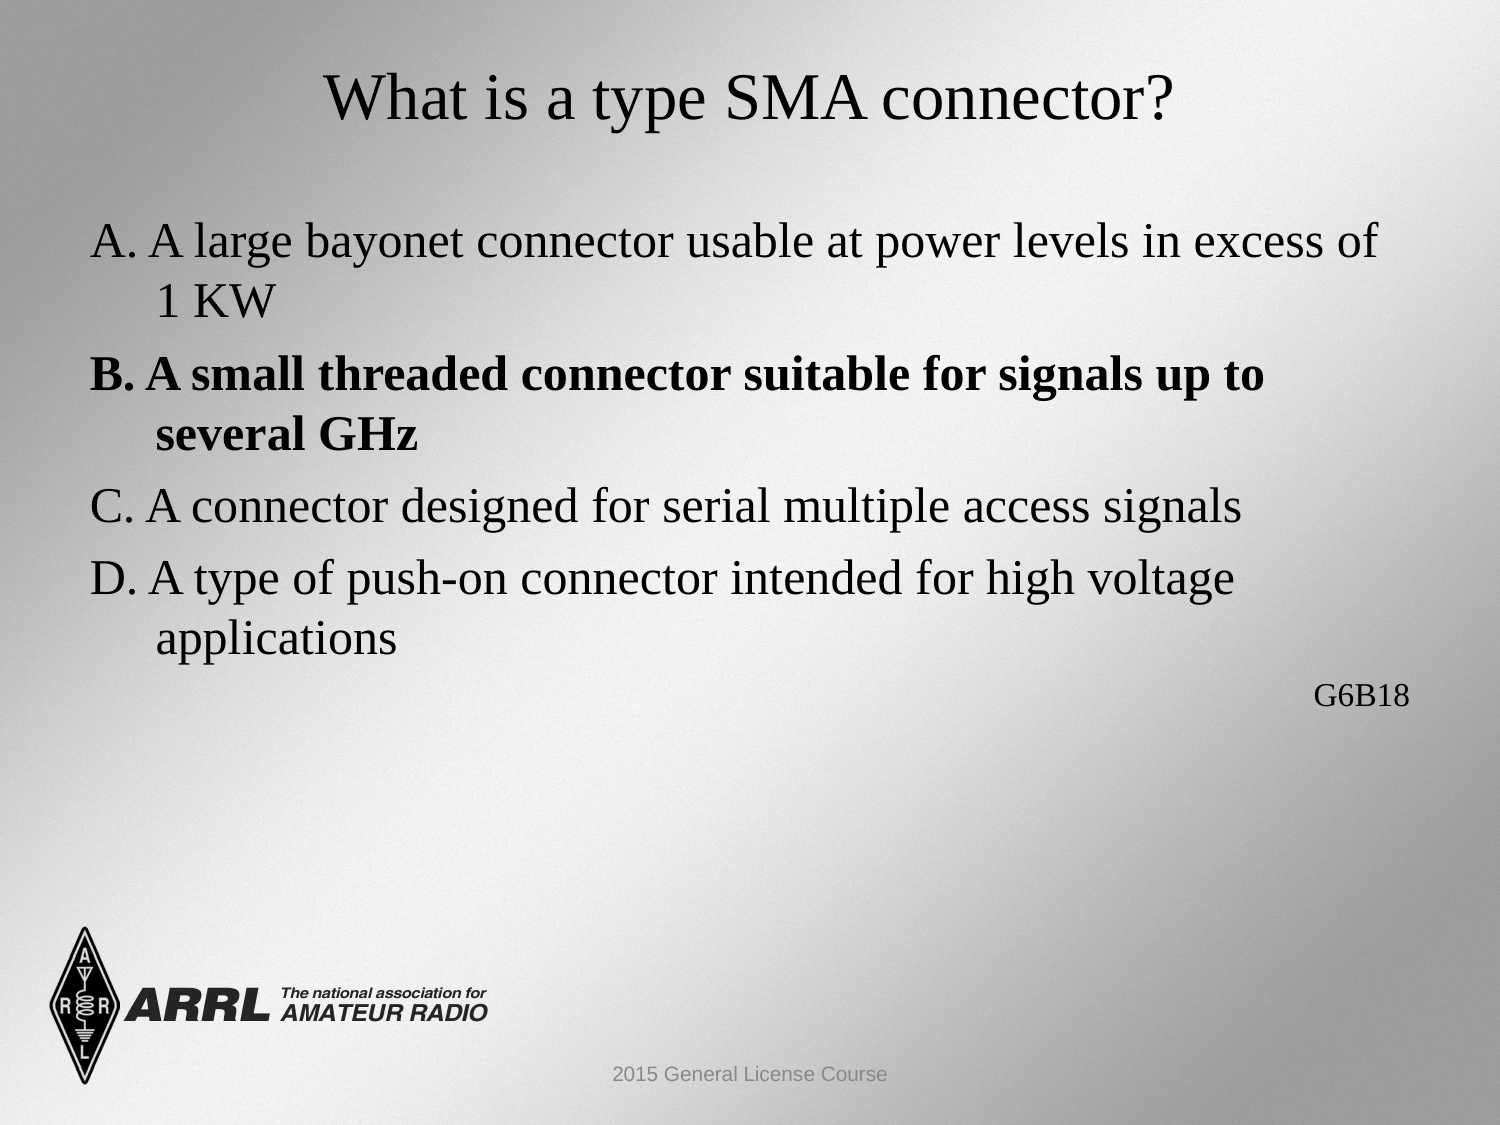

# What is a type SMA connector?
A. A large bayonet connector usable at power levels in excess of 1 KW
B. A small threaded connector suitable for signals up to several GHz
C. A connector designed for serial multiple access signals
D. A type of push-on connector intended for high voltage applications
 G6B18
2015 General License Course